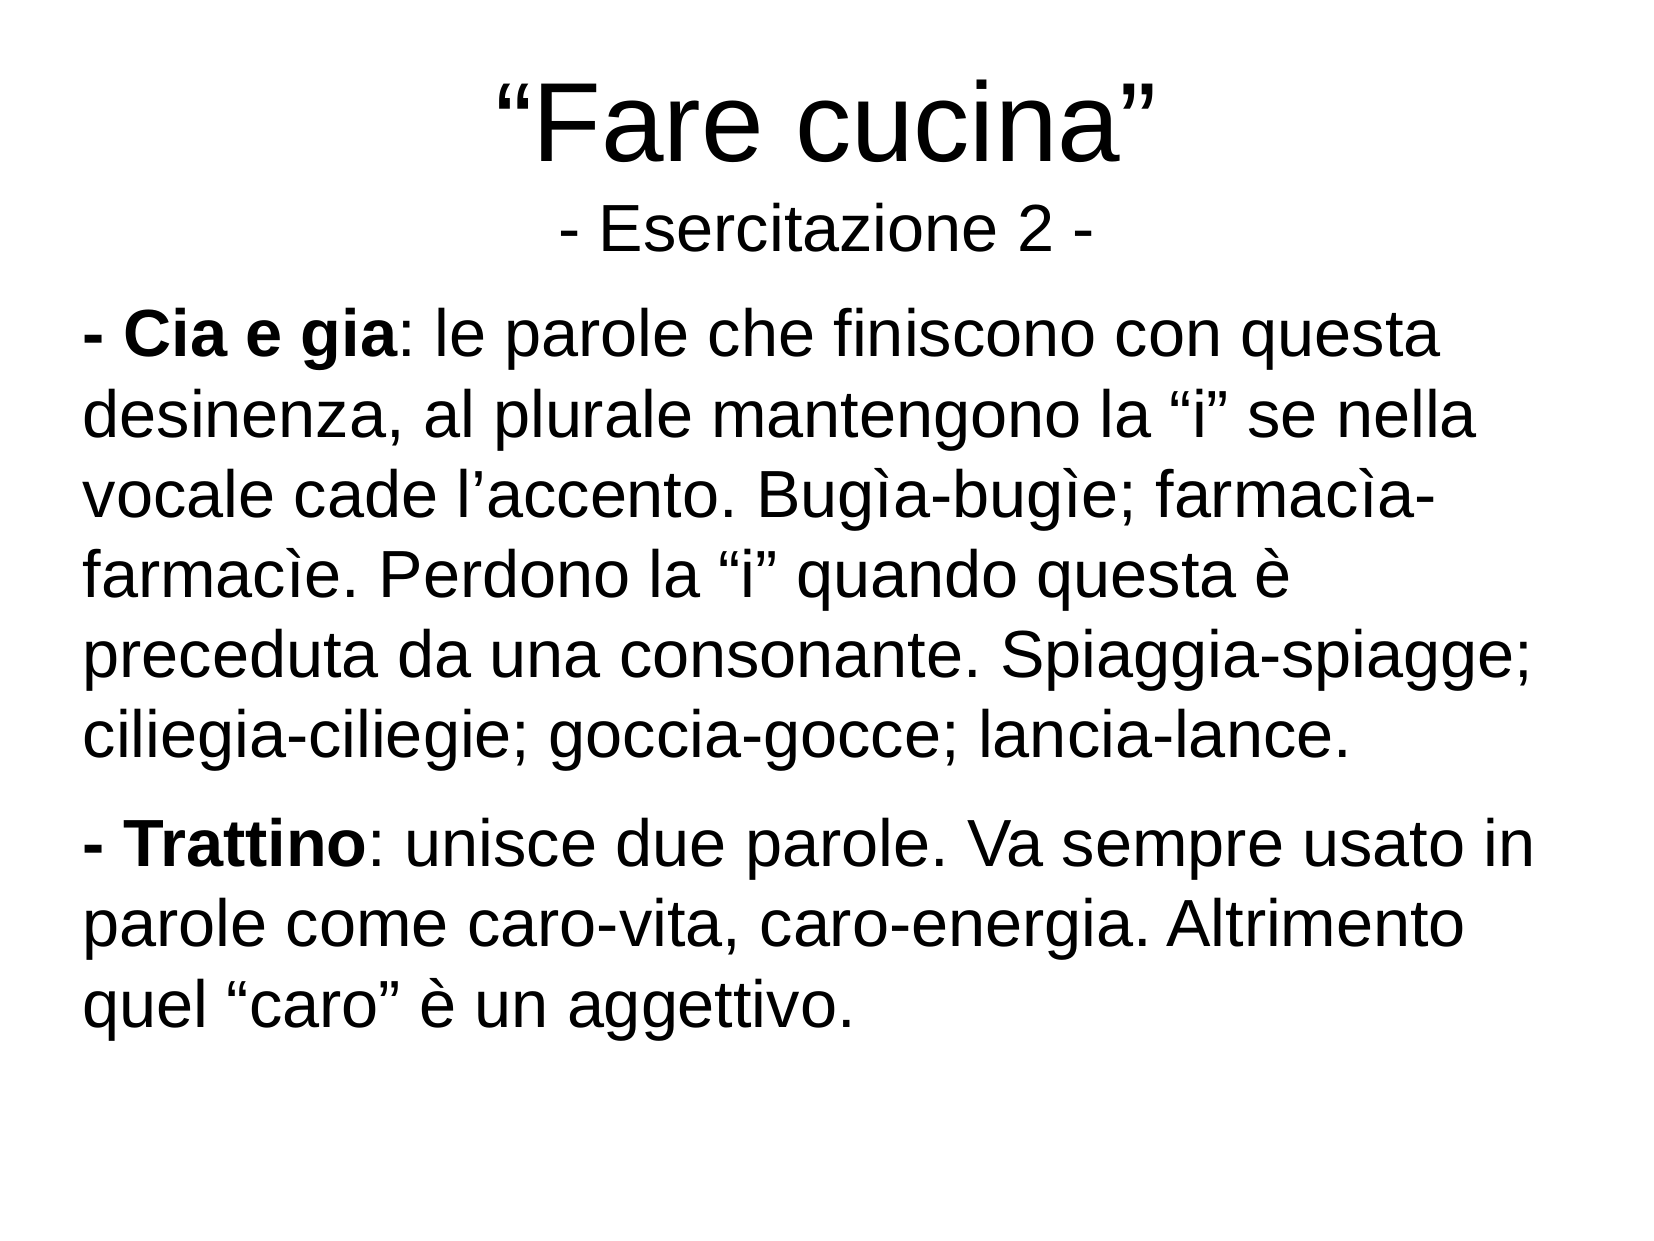

# “Fare cucina” - Esercitazione 2 -
- Cia e gia: le parole che finiscono con questa desinenza, al plurale mantengono la “i” se nella vocale cade l’accento. Bugìa-bugìe; farmacìa-farmacìe. Perdono la “i” quando questa è preceduta da una consonante. Spiaggia-spiagge; ciliegia-ciliegie; goccia-gocce; lancia-lance.
- Trattino: unisce due parole. Va sempre usato in parole come caro-vita, caro-energia. Altrimento quel “caro” è un aggettivo.